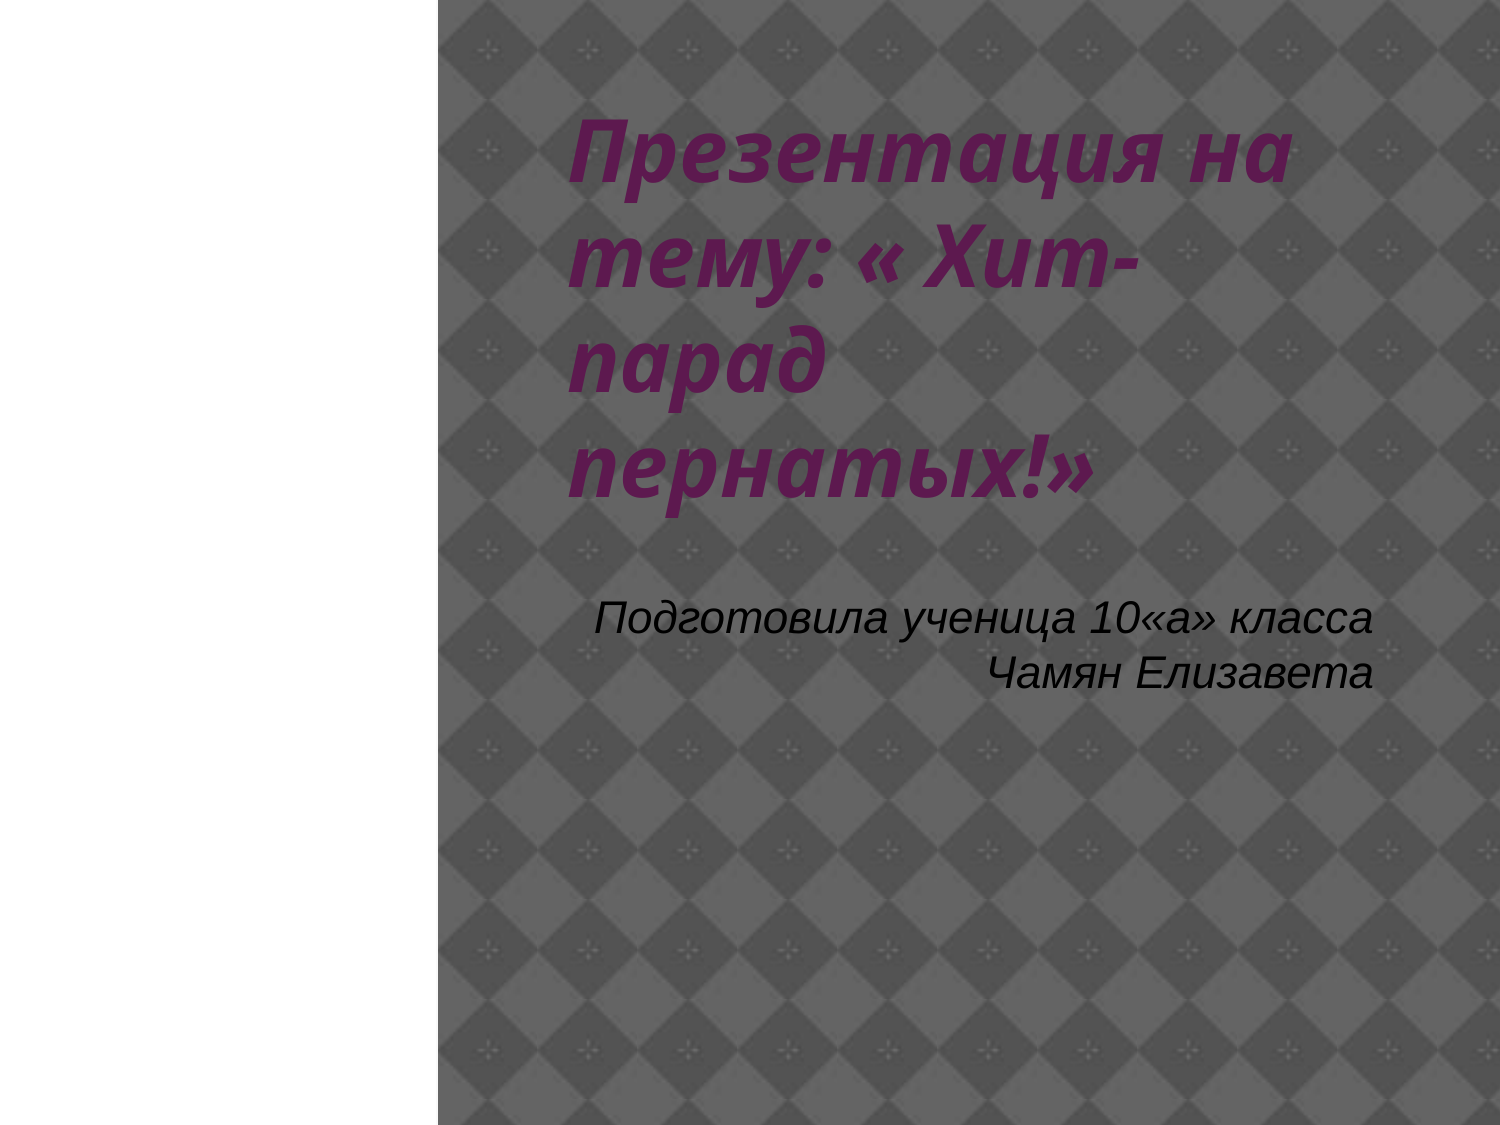

Презентация на тему: « Хит-парад пернатых!»
Подготовила ученица 10«а» класса
Чамян Елизавета